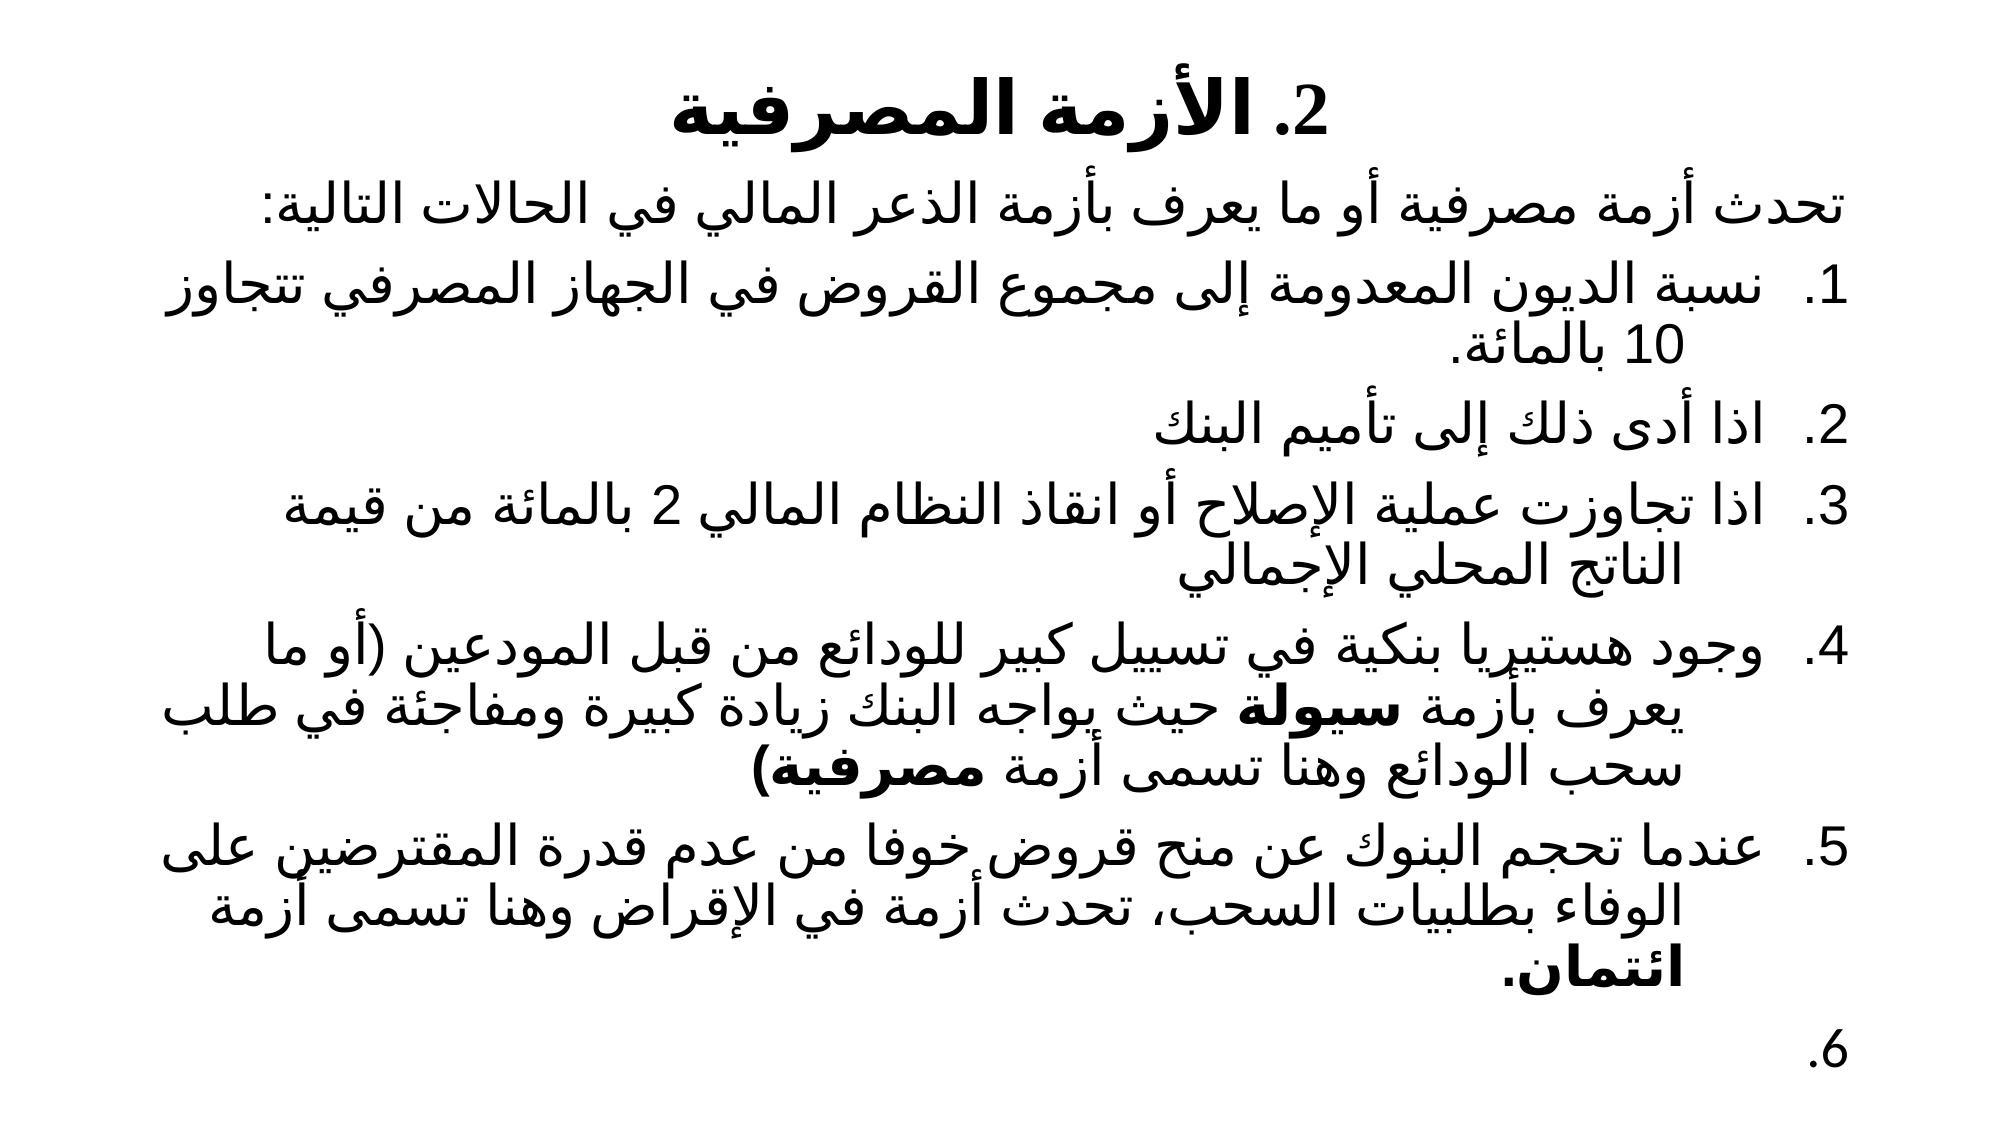

# 2. الأزمة المصرفية
تحدث أزمة مصرفية أو ما يعرف بأزمة الذعر المالي في الحالات التالية:
نسبة الديون المعدومة إلى مجموع القروض في الجهاز المصرفي تتجاوز 10 بالمائة.
اذا أدى ذلك إلى تأميم البنك
اذا تجاوزت عملية الإصلاح أو انقاذ النظام المالي 2 بالمائة من قيمة الناتج المحلي الإجمالي
وجود هستيريا بنكية في تسييل كبير للودائع من قبل المودعين (أو ما يعرف بأزمة سيولة حيث يواجه البنك زيادة كبيرة ومفاجئة في طلب سحب الودائع وهنا تسمى أزمة مصرفية)
عندما تحجم البنوك عن منح قروض خوفا من عدم قدرة المقترضين على الوفاء بطلبيات السحب، تحدث أزمة في الإقراض وهنا تسمى أزمة ائتمان.